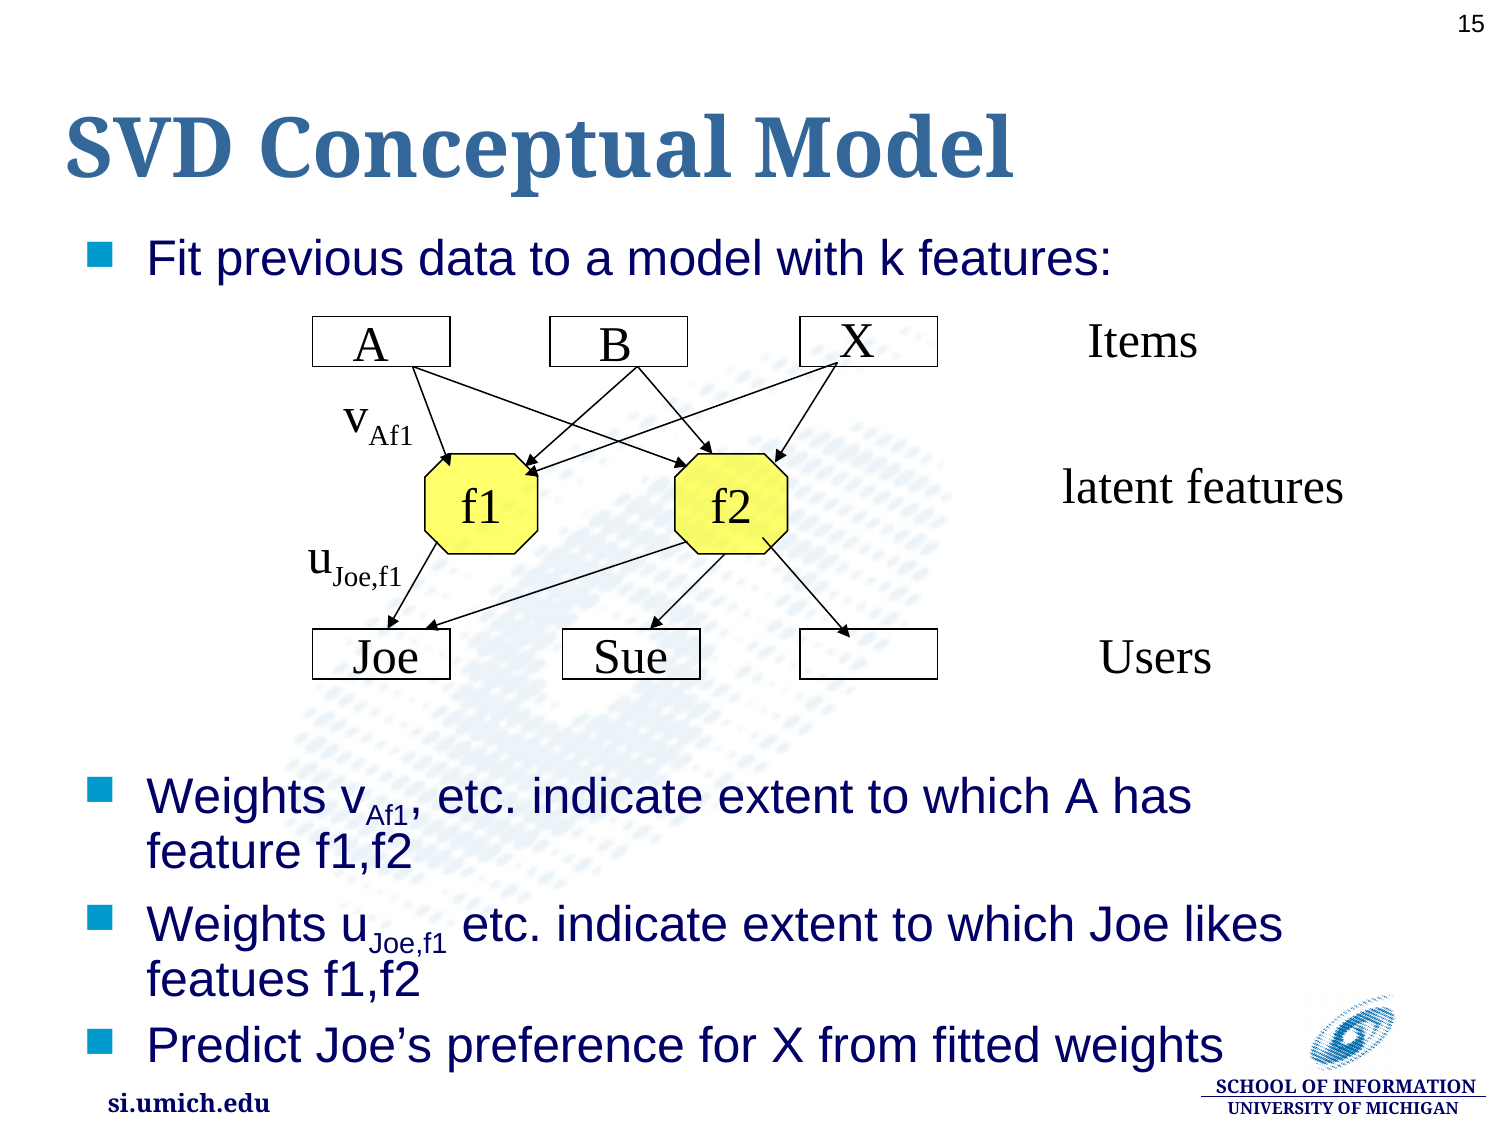

# SVD Conceptual Model
Fit previous data to a model with k features:
Weights vAf1, etc. indicate extent to which A has feature f1,f2
Weights uJoe,f1 etc. indicate extent to which Joe likes featues f1,f2
Predict Joe’s preference for X from fitted weights
X
Items
A
B
vAf1
latent features
f1
f2
uJoe,f1
Joe
Sue
Users